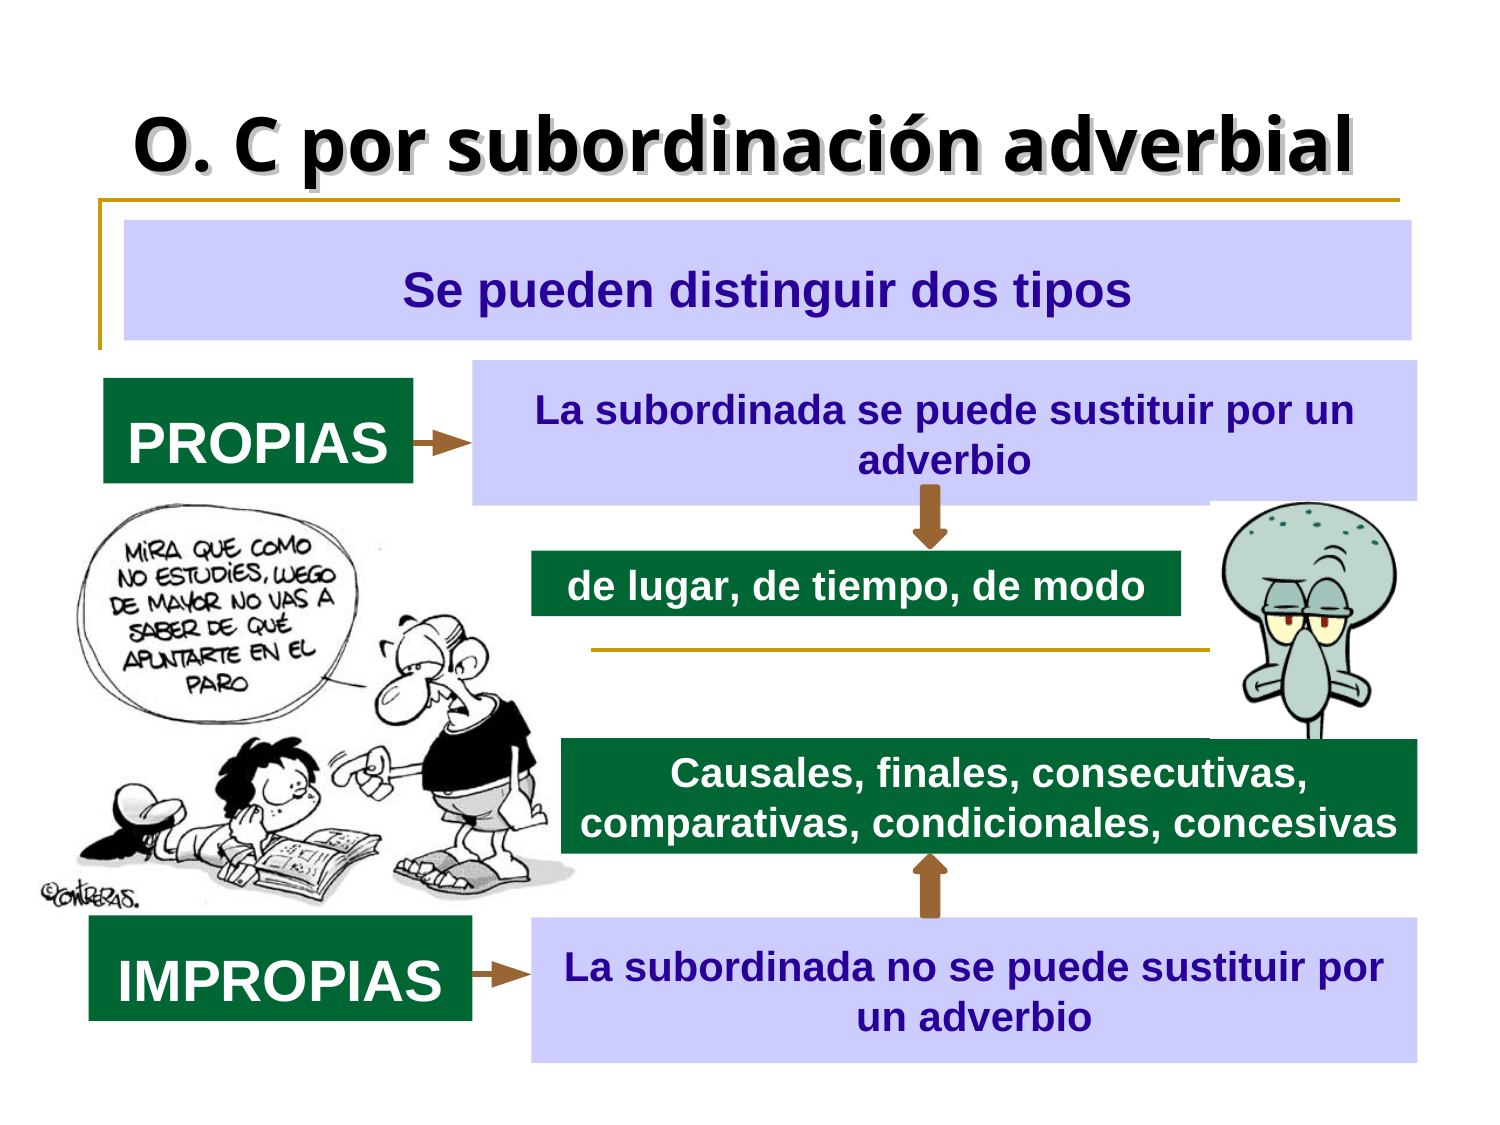

O. C por subordinación adverbial
Se pueden distinguir dos tipos
La subordinada se puede sustituir por un adverbio
PROPIAS
de lugar, de tiempo, de modo
Causales, finales, consecutivas, comparativas, condicionales, concesivas
IMPROPIAS
La subordinada no se puede sustituir por un adverbio